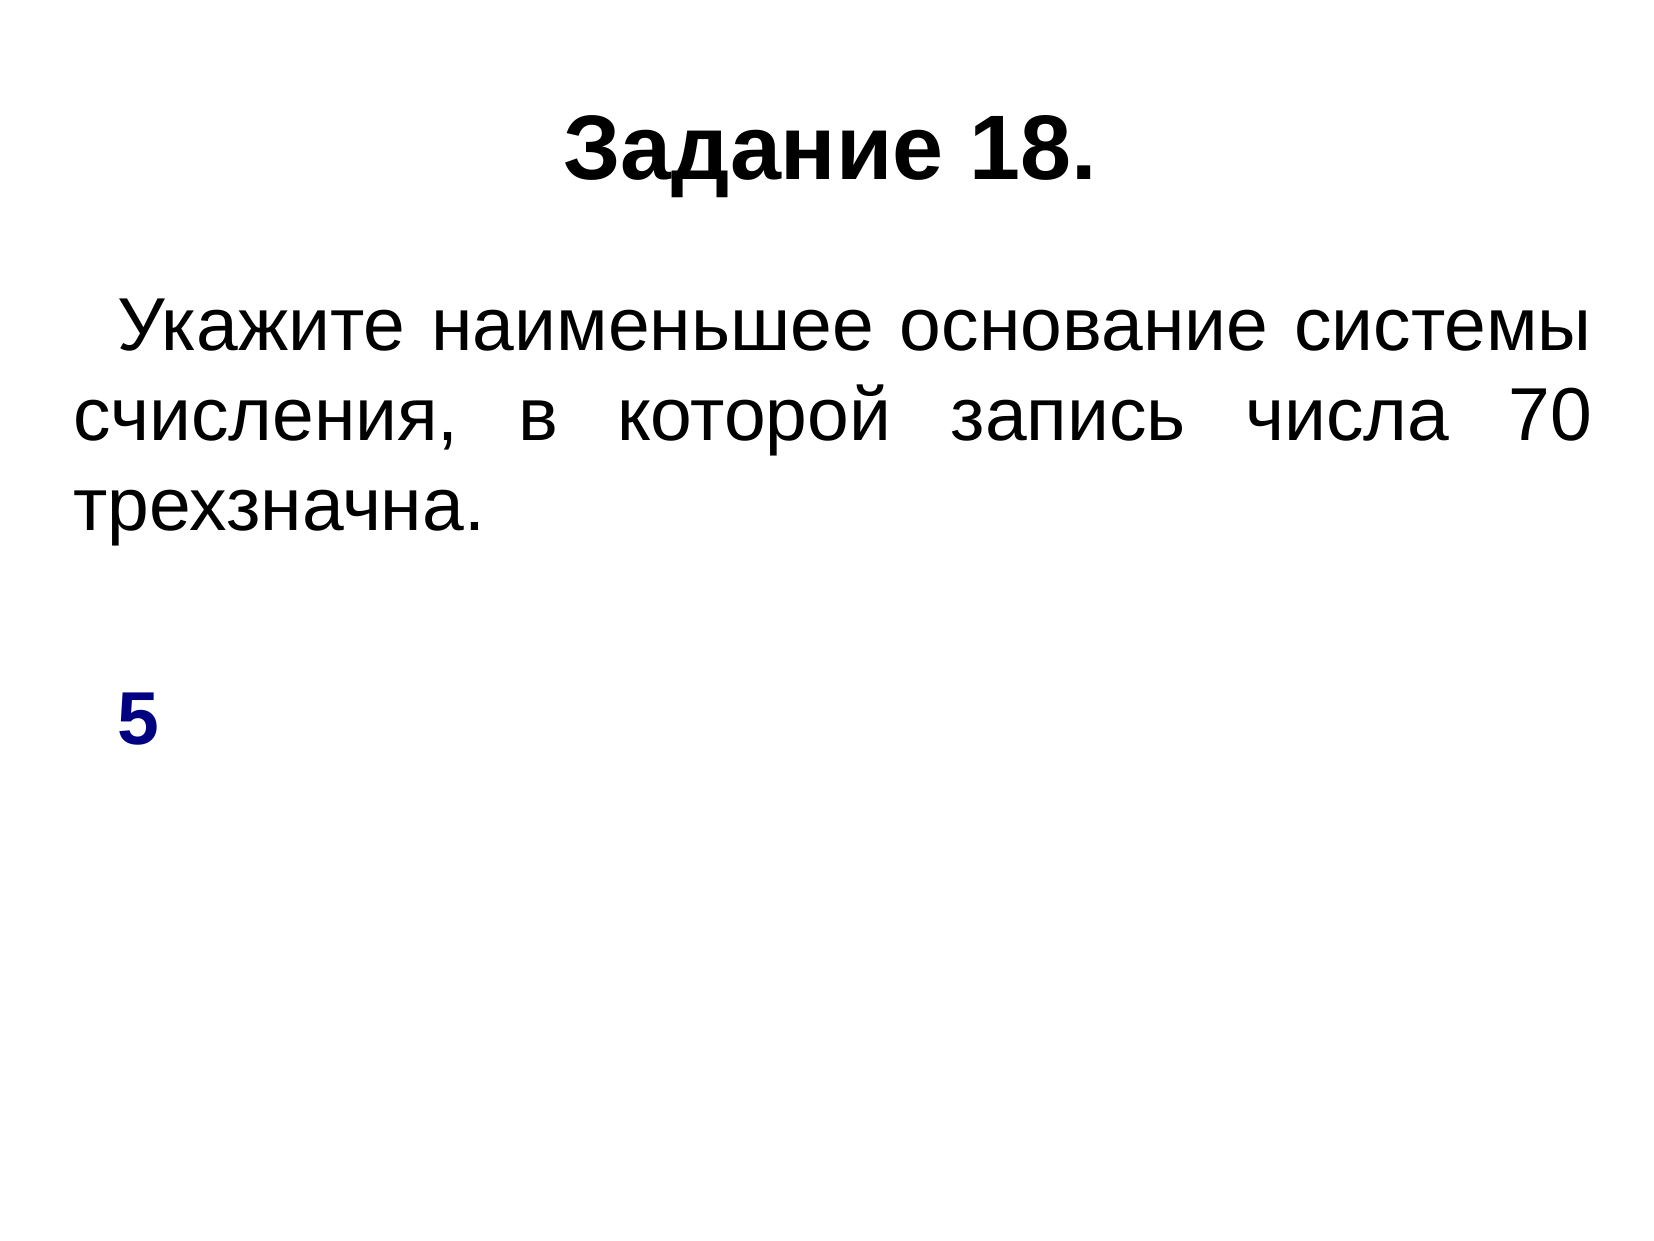

# Задание 18.
Укажите наименьшее основание системы счисления, в которой запись числа 70 трехзначна.
5